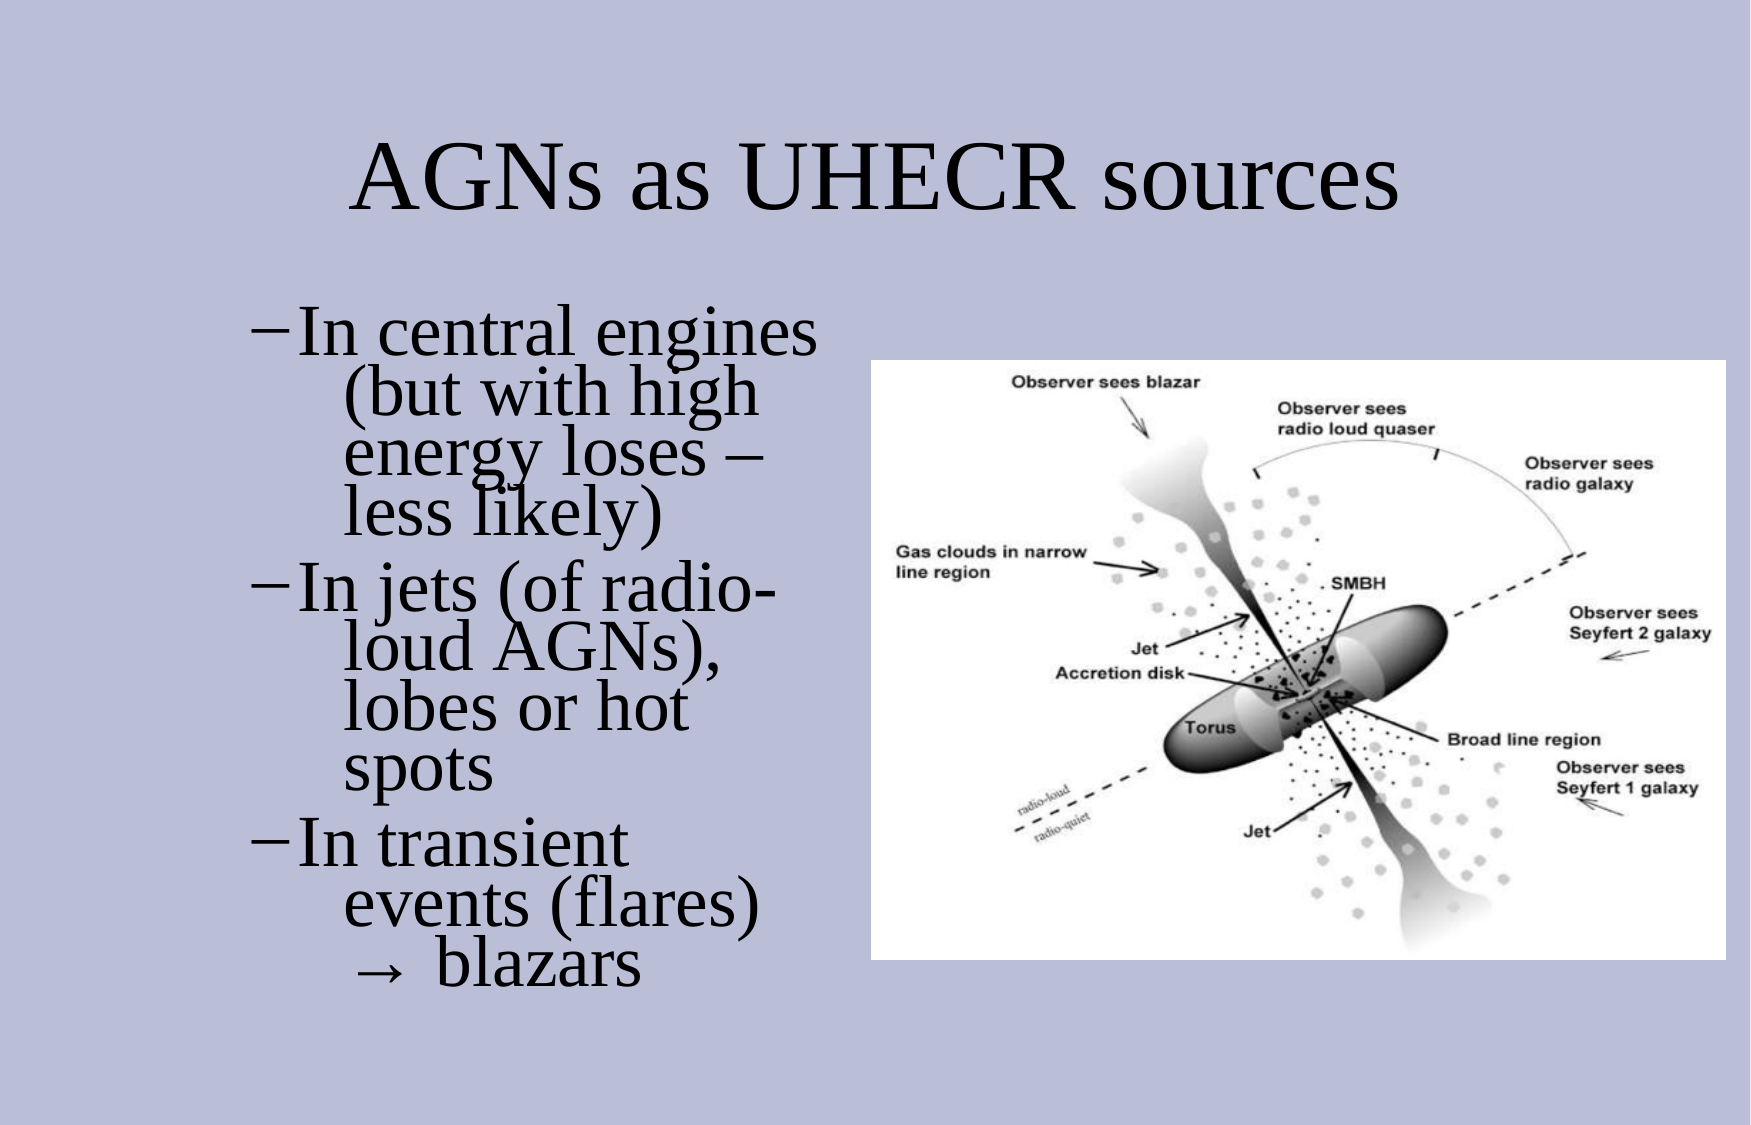

# AGNs as UHECR sources
In central engines (but with high energy loses – less likely)
In jets (of radio-loud AGNs), lobes or hot spots
In transient events (flares) → blazars